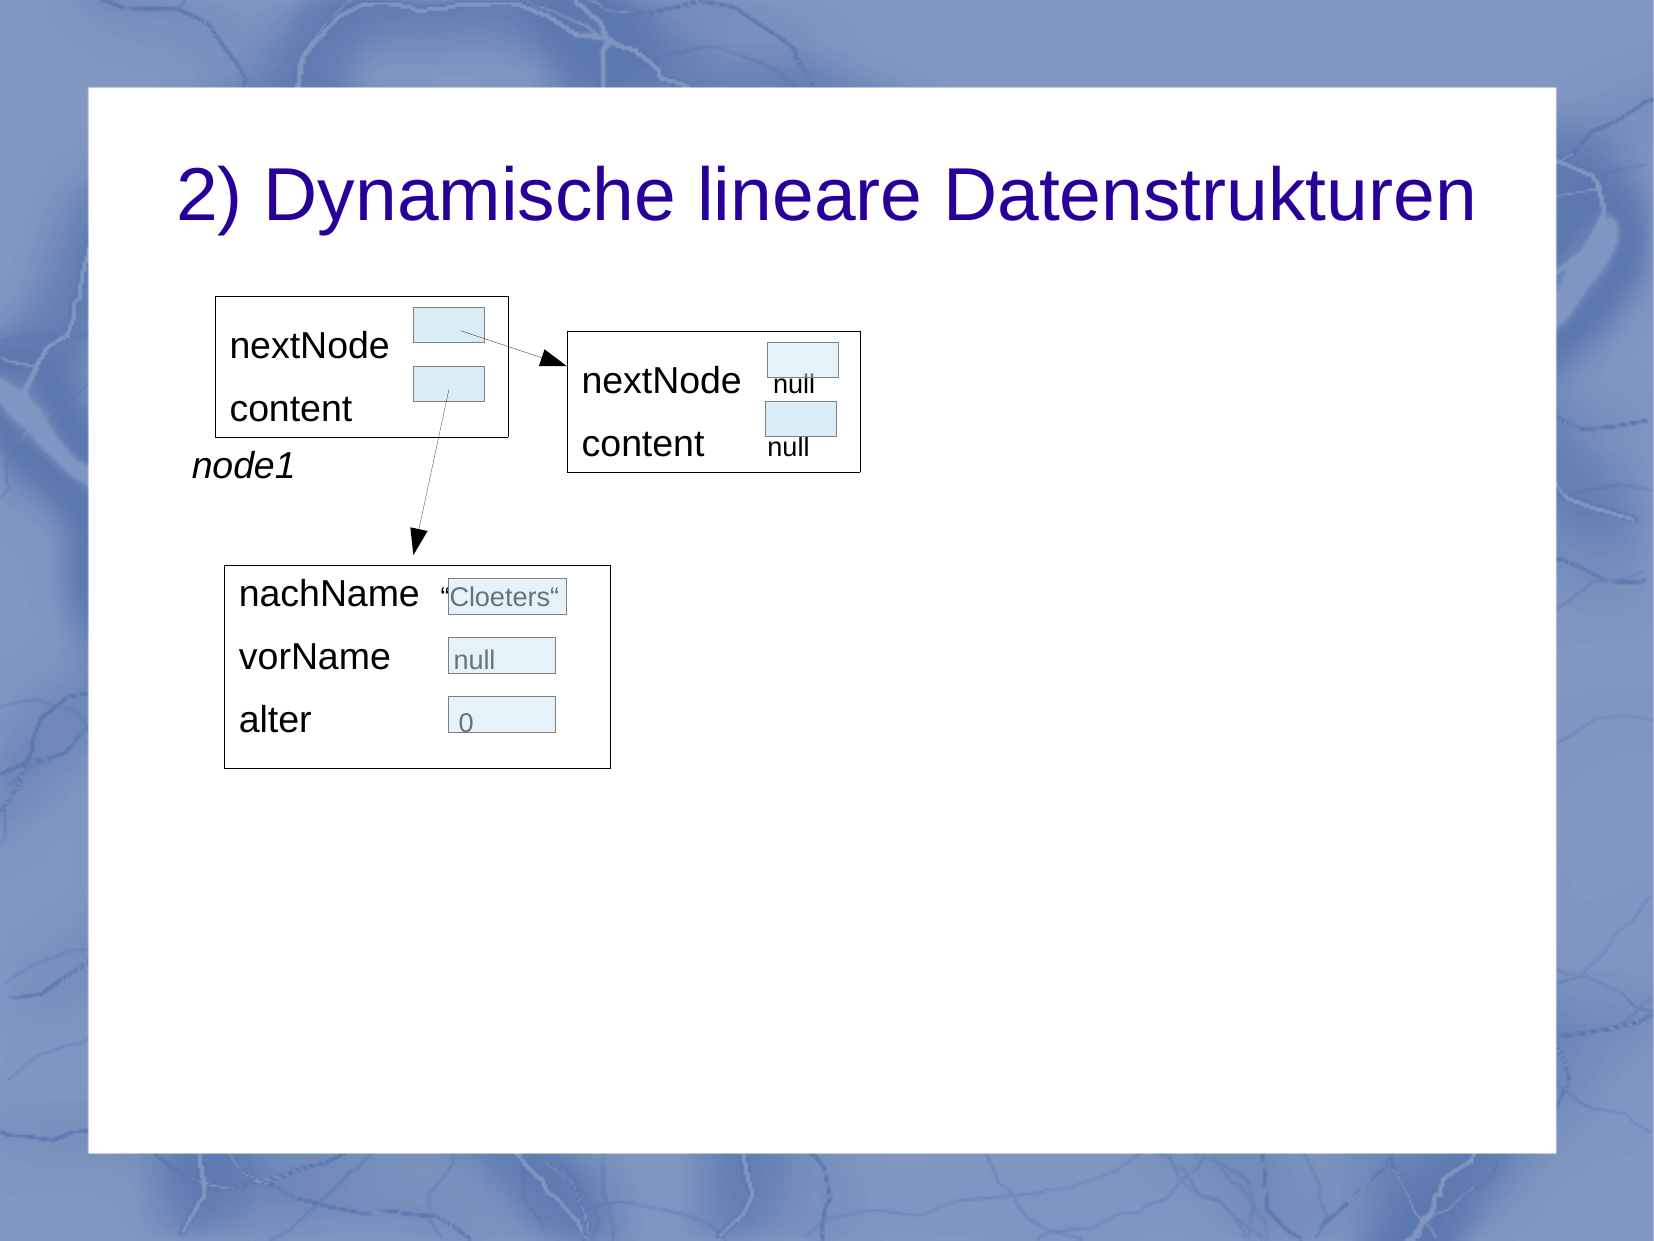

# 2) Dynamische lineare Datenstrukturen
| nextNode content |
| --- |
| nextNode null content null |
| --- |
node1
| nachName “Cloeters“ vorName null alter 0 |
| --- |